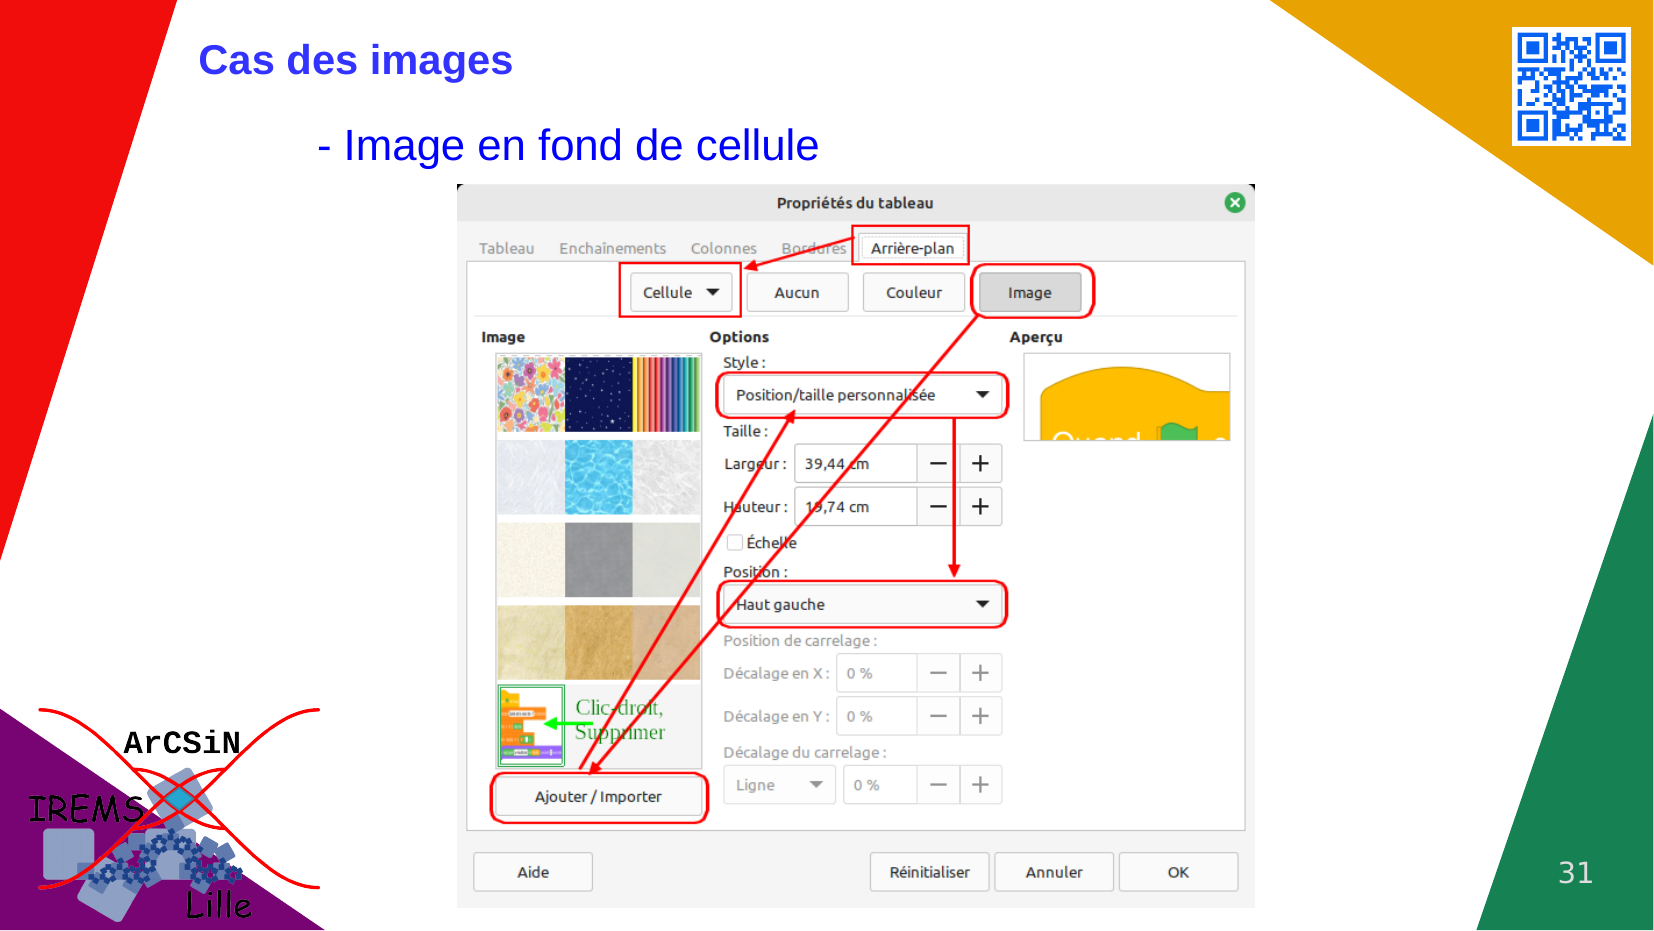

Cas des images
- Image en fond de cellule
31